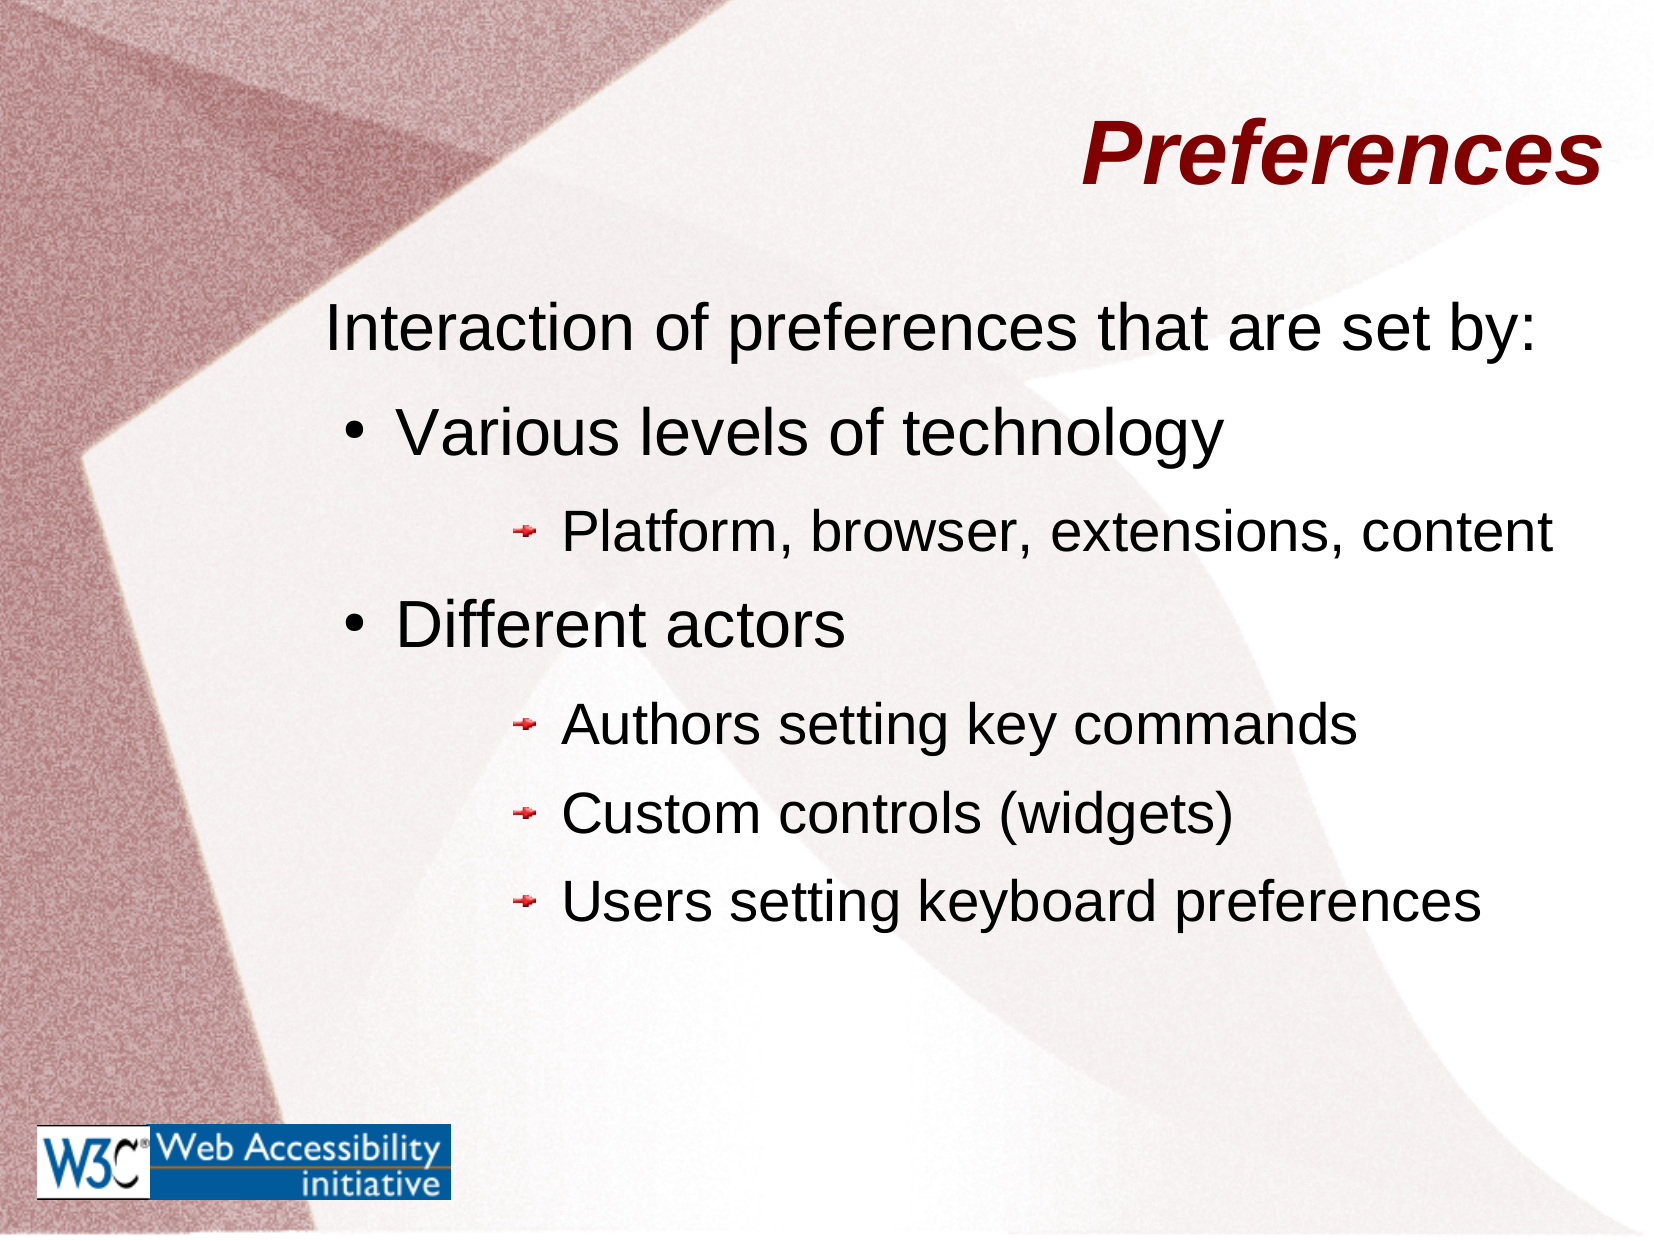

# Preferences
Interaction of preferences that are set by:
Various levels of technology
Platform, browser, extensions, content
Different actors
Authors setting key commands
Custom controls (widgets)
Users setting keyboard preferences